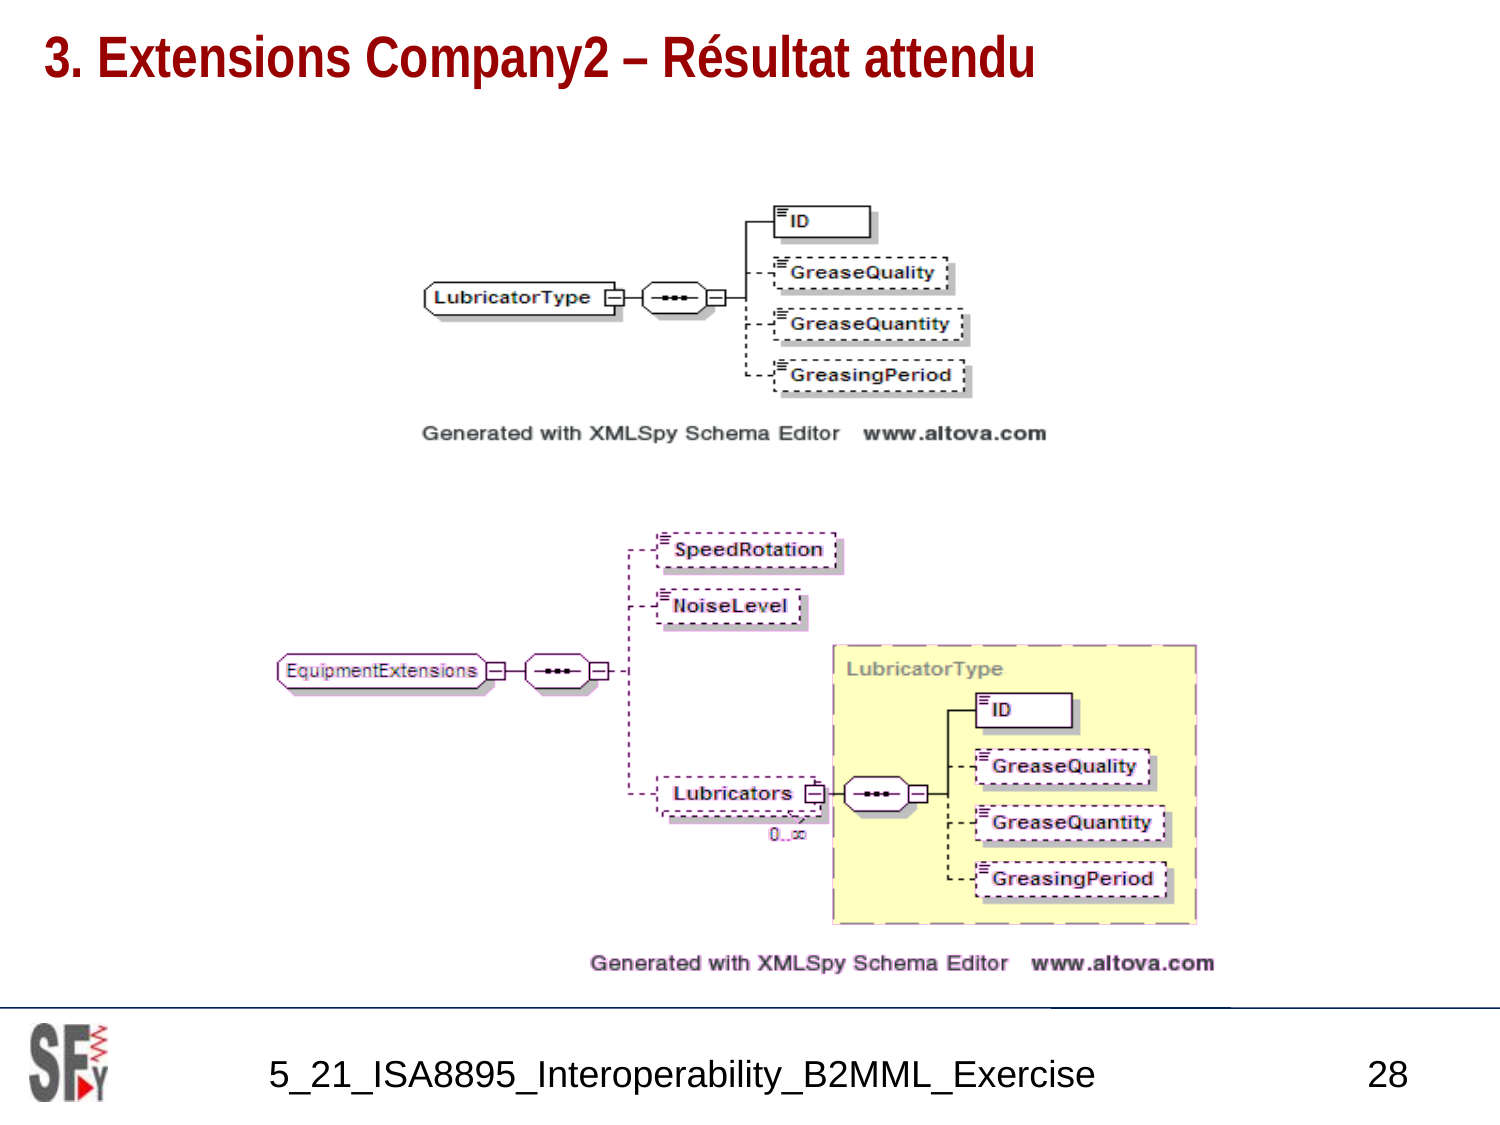

# 3. Extensions Company2 – Résultat attendu

5_21_ISA8895_Interoperability_B2MML_Exercise